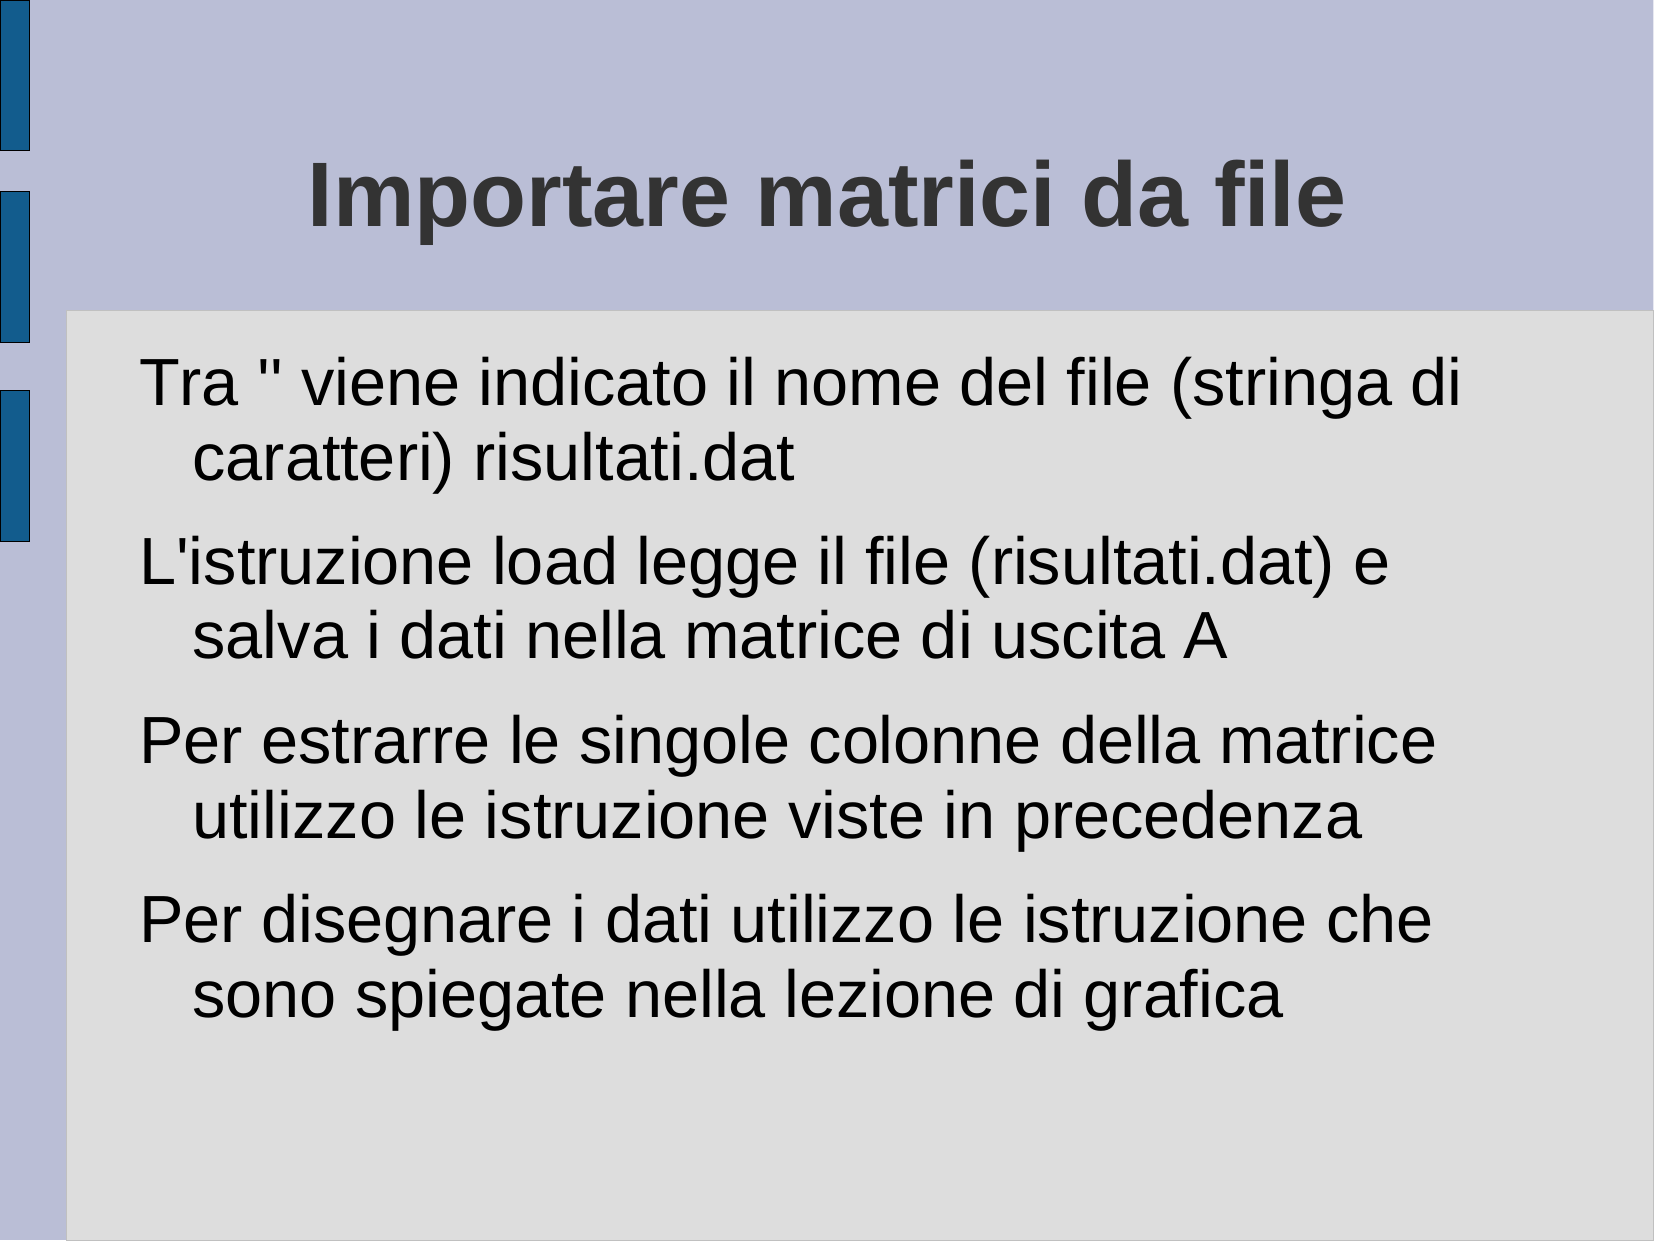

# Importare matrici da file
Tra '' viene indicato il nome del file (stringa di caratteri) risultati.dat
L'istruzione load legge il file (risultati.dat) e salva i dati nella matrice di uscita A
Per estrarre le singole colonne della matrice utilizzo le istruzione viste in precedenza
Per disegnare i dati utilizzo le istruzione che sono spiegate nella lezione di grafica